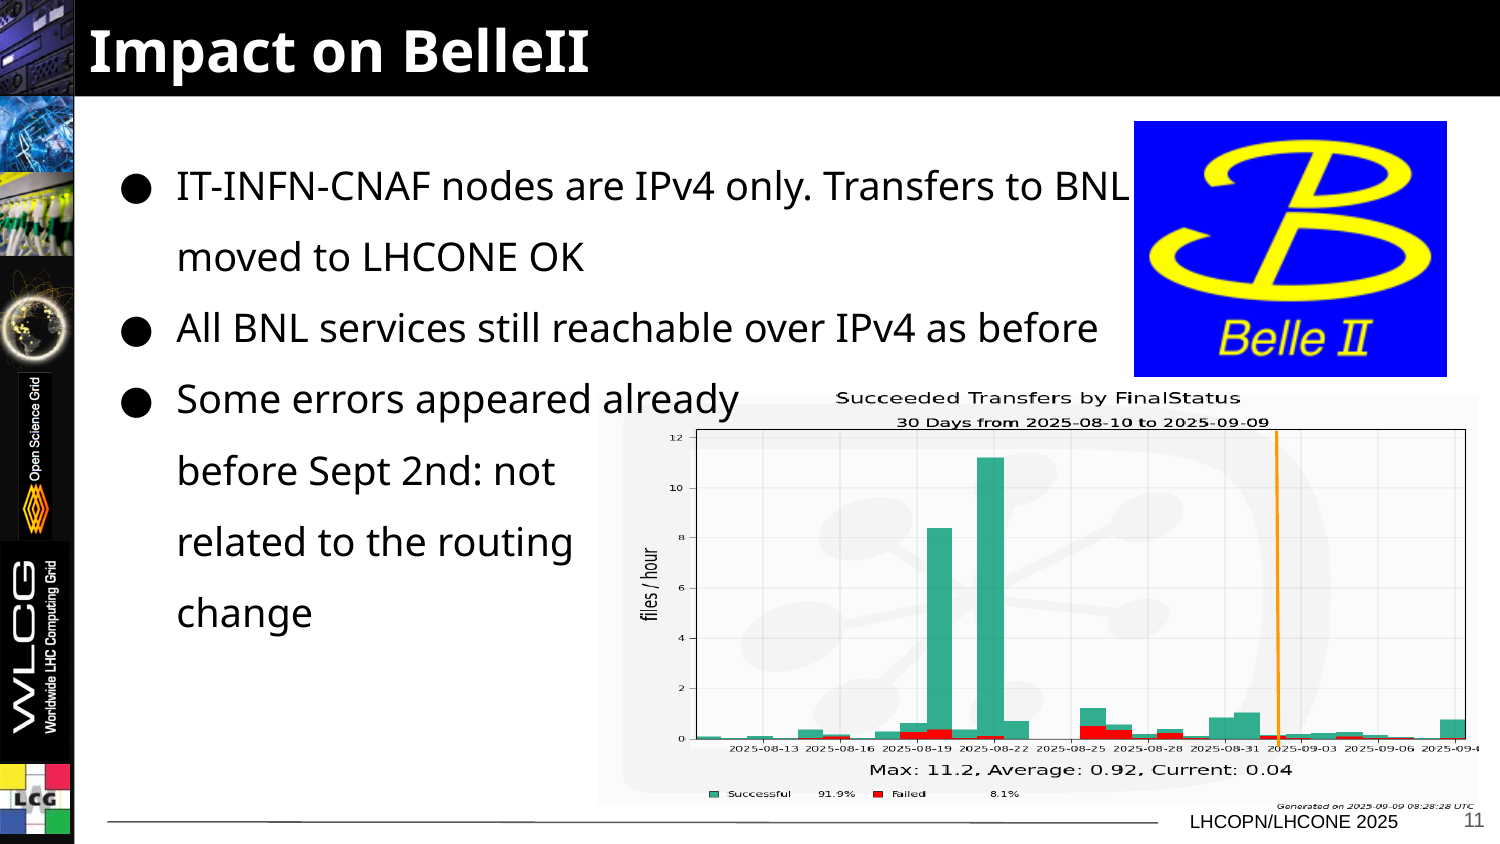

# Impact on BelleII
IT-INFN-CNAF nodes are IPv4 only. Transfers to BNL
moved to LHCONE OK
All BNL services still reachable over IPv4 as before
Some errors appeared already
before Sept 2nd: not
related to the routing
change